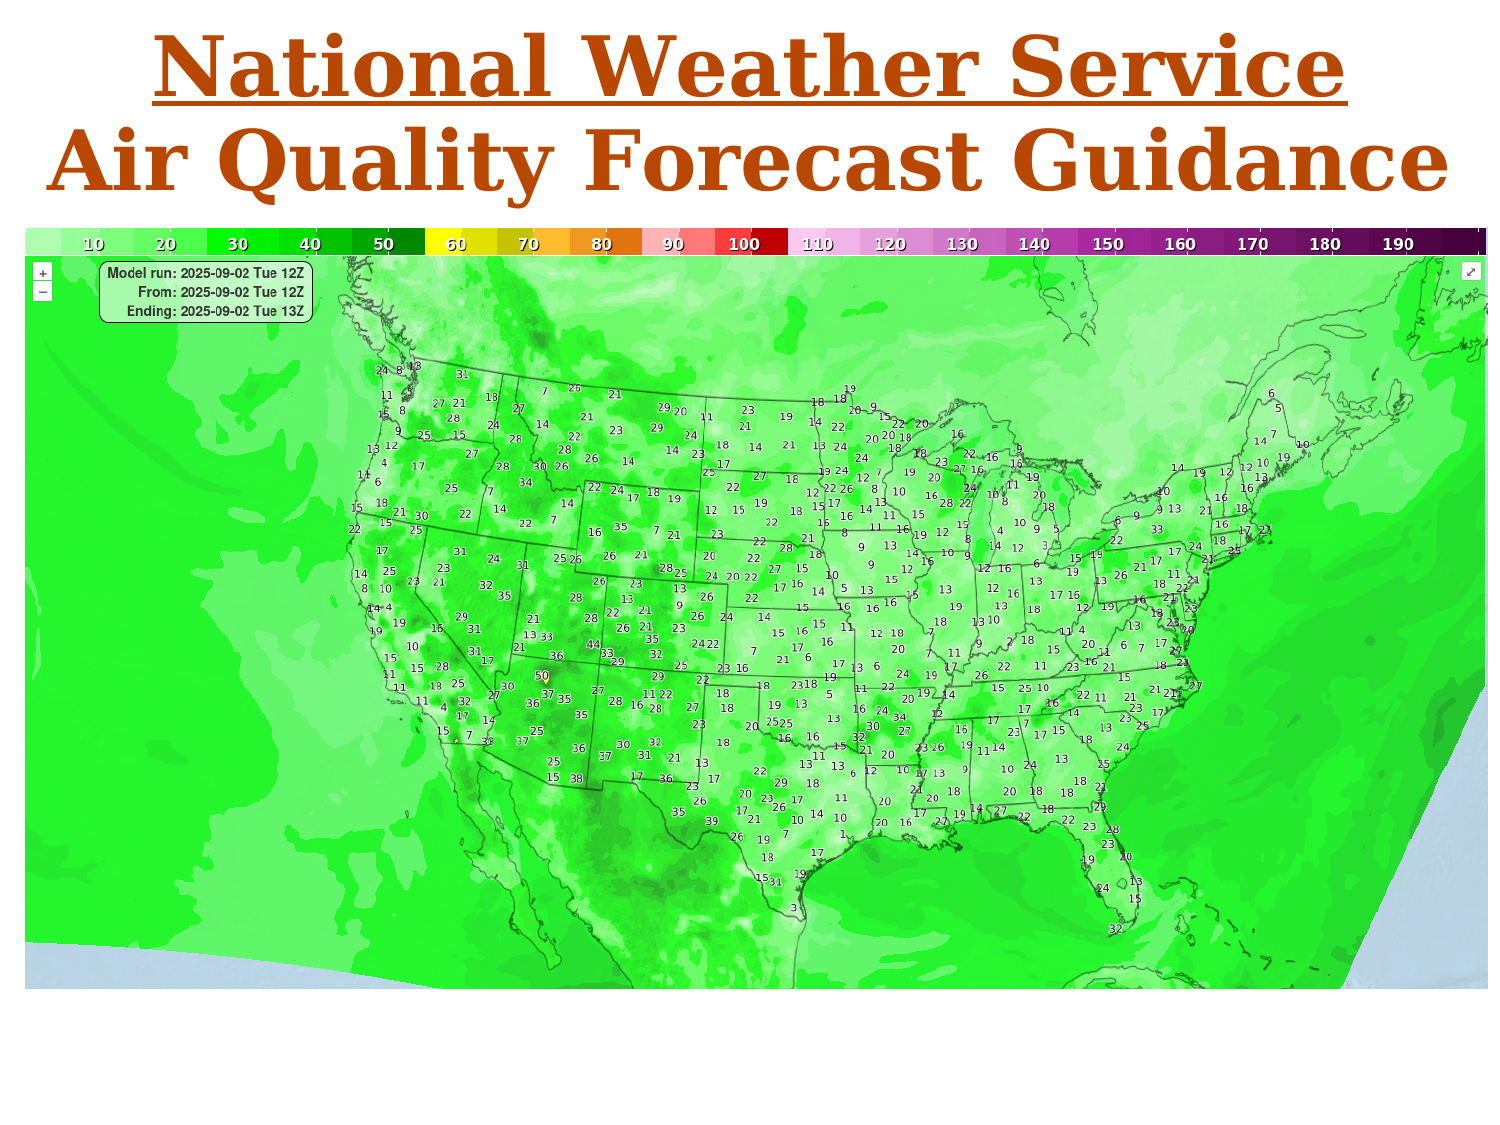

National Weather Service
Air Quality Forecast Guidance